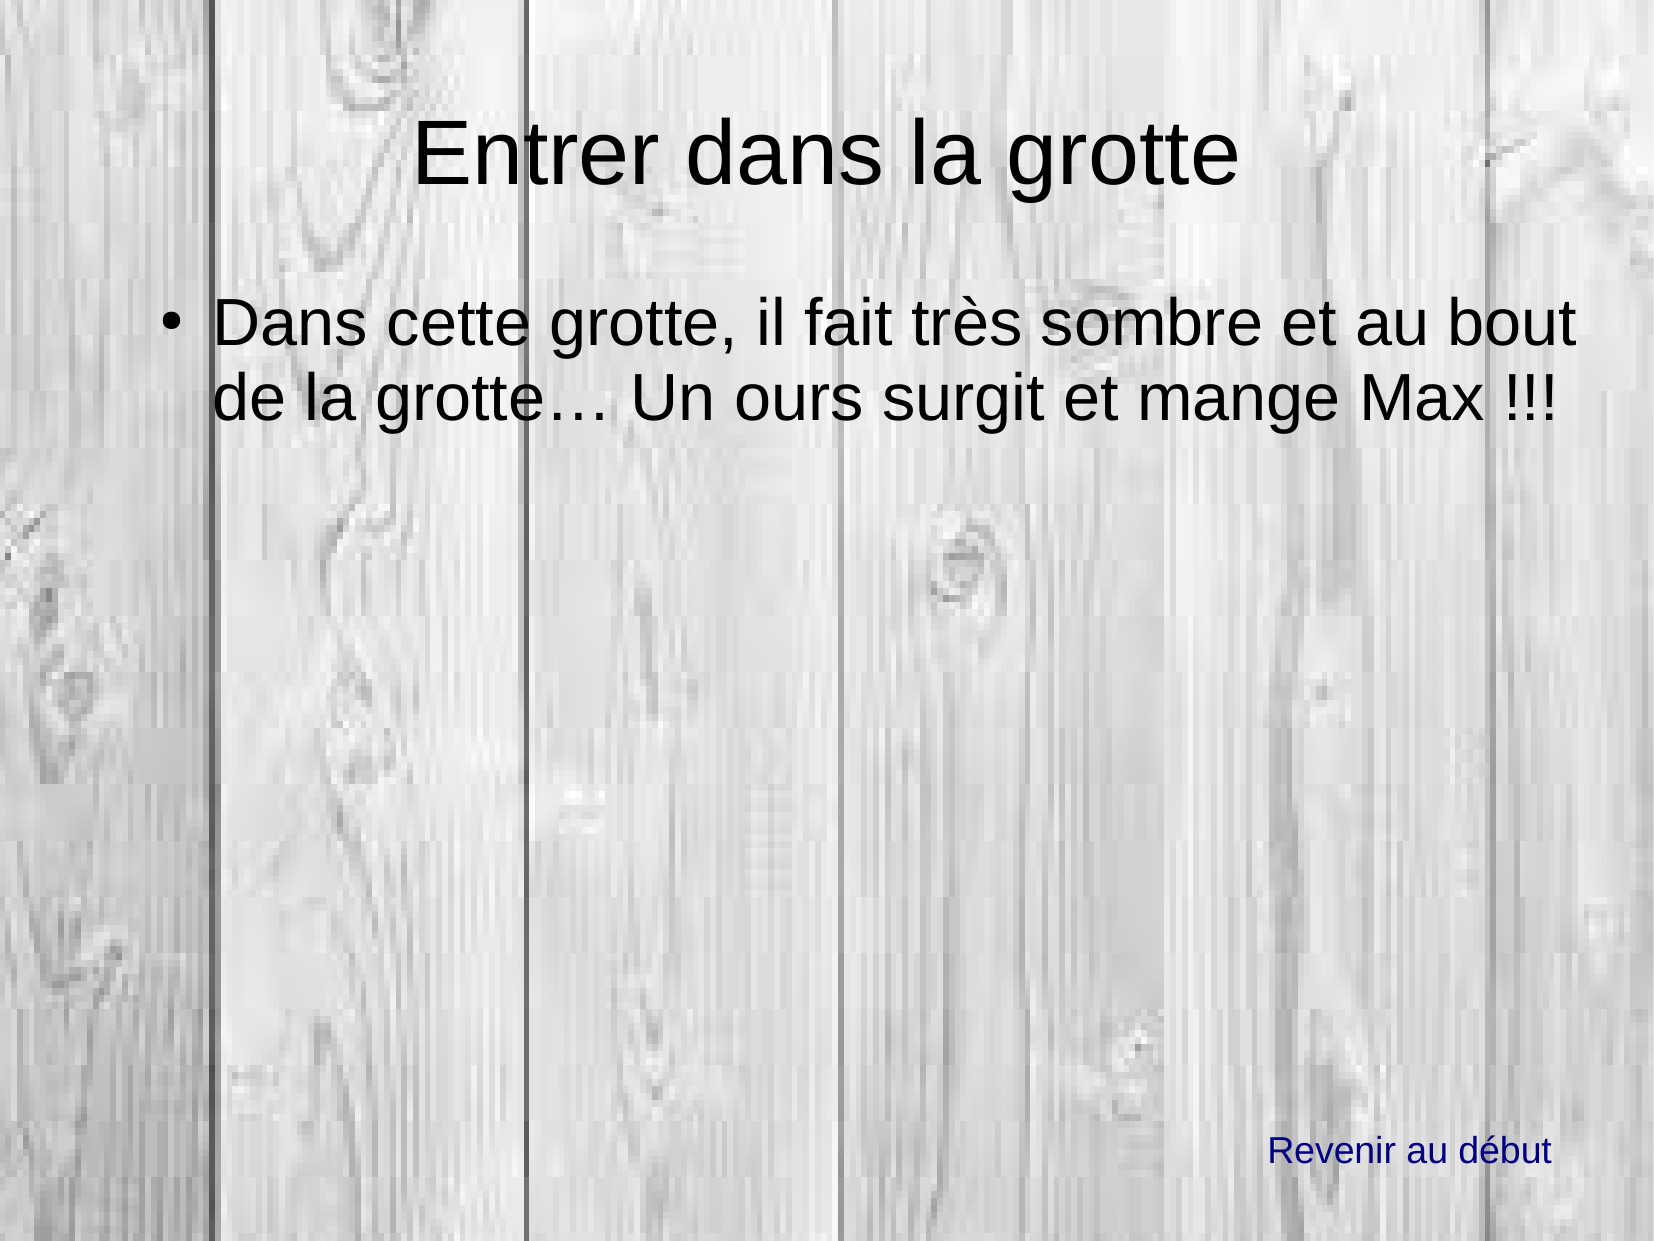

# Entrer dans la grotte
Dans cette grotte, il fait très sombre et au bout de la grotte… Un ours surgit et mange Max !!!
Revenir au début